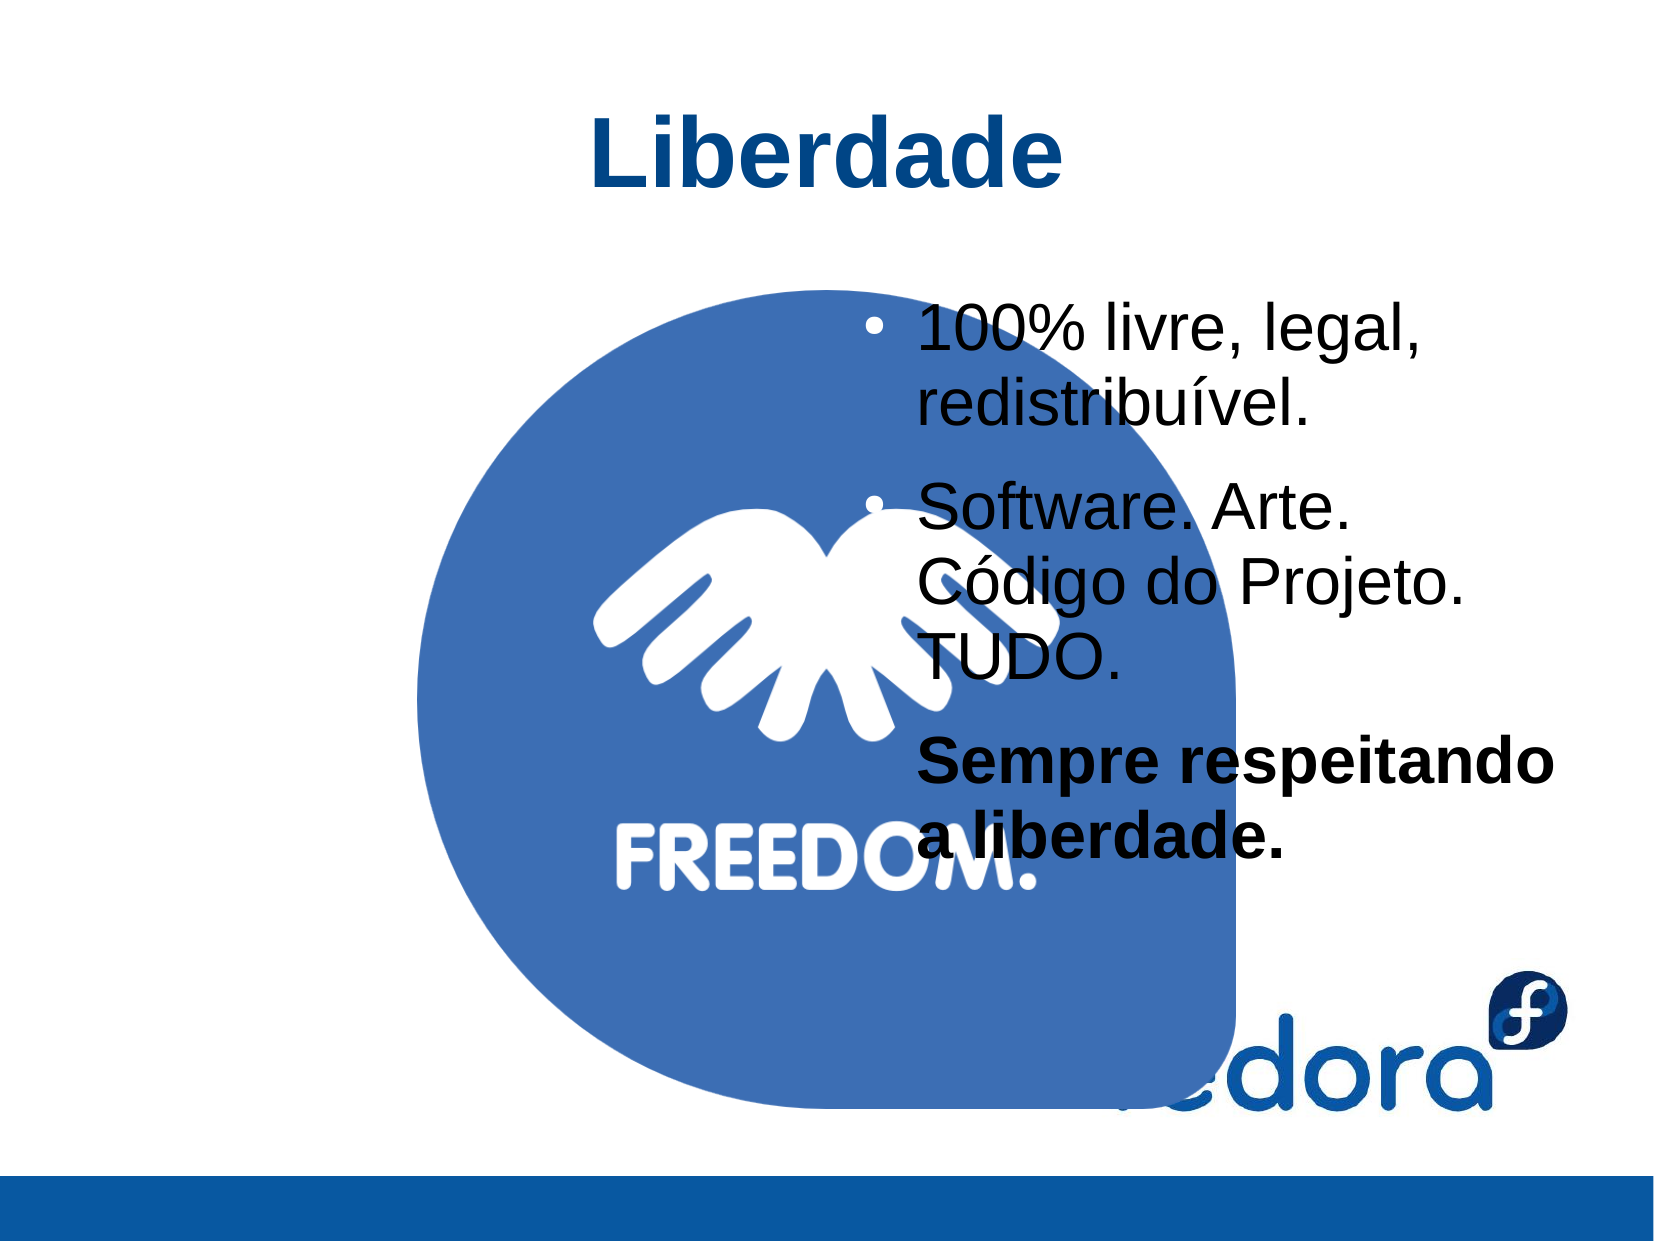

# Liberdade
100% livre, legal, redistribuível.
Software. Arte. Código do Projeto. TUDO.
Sempre respeitando a liberdade.